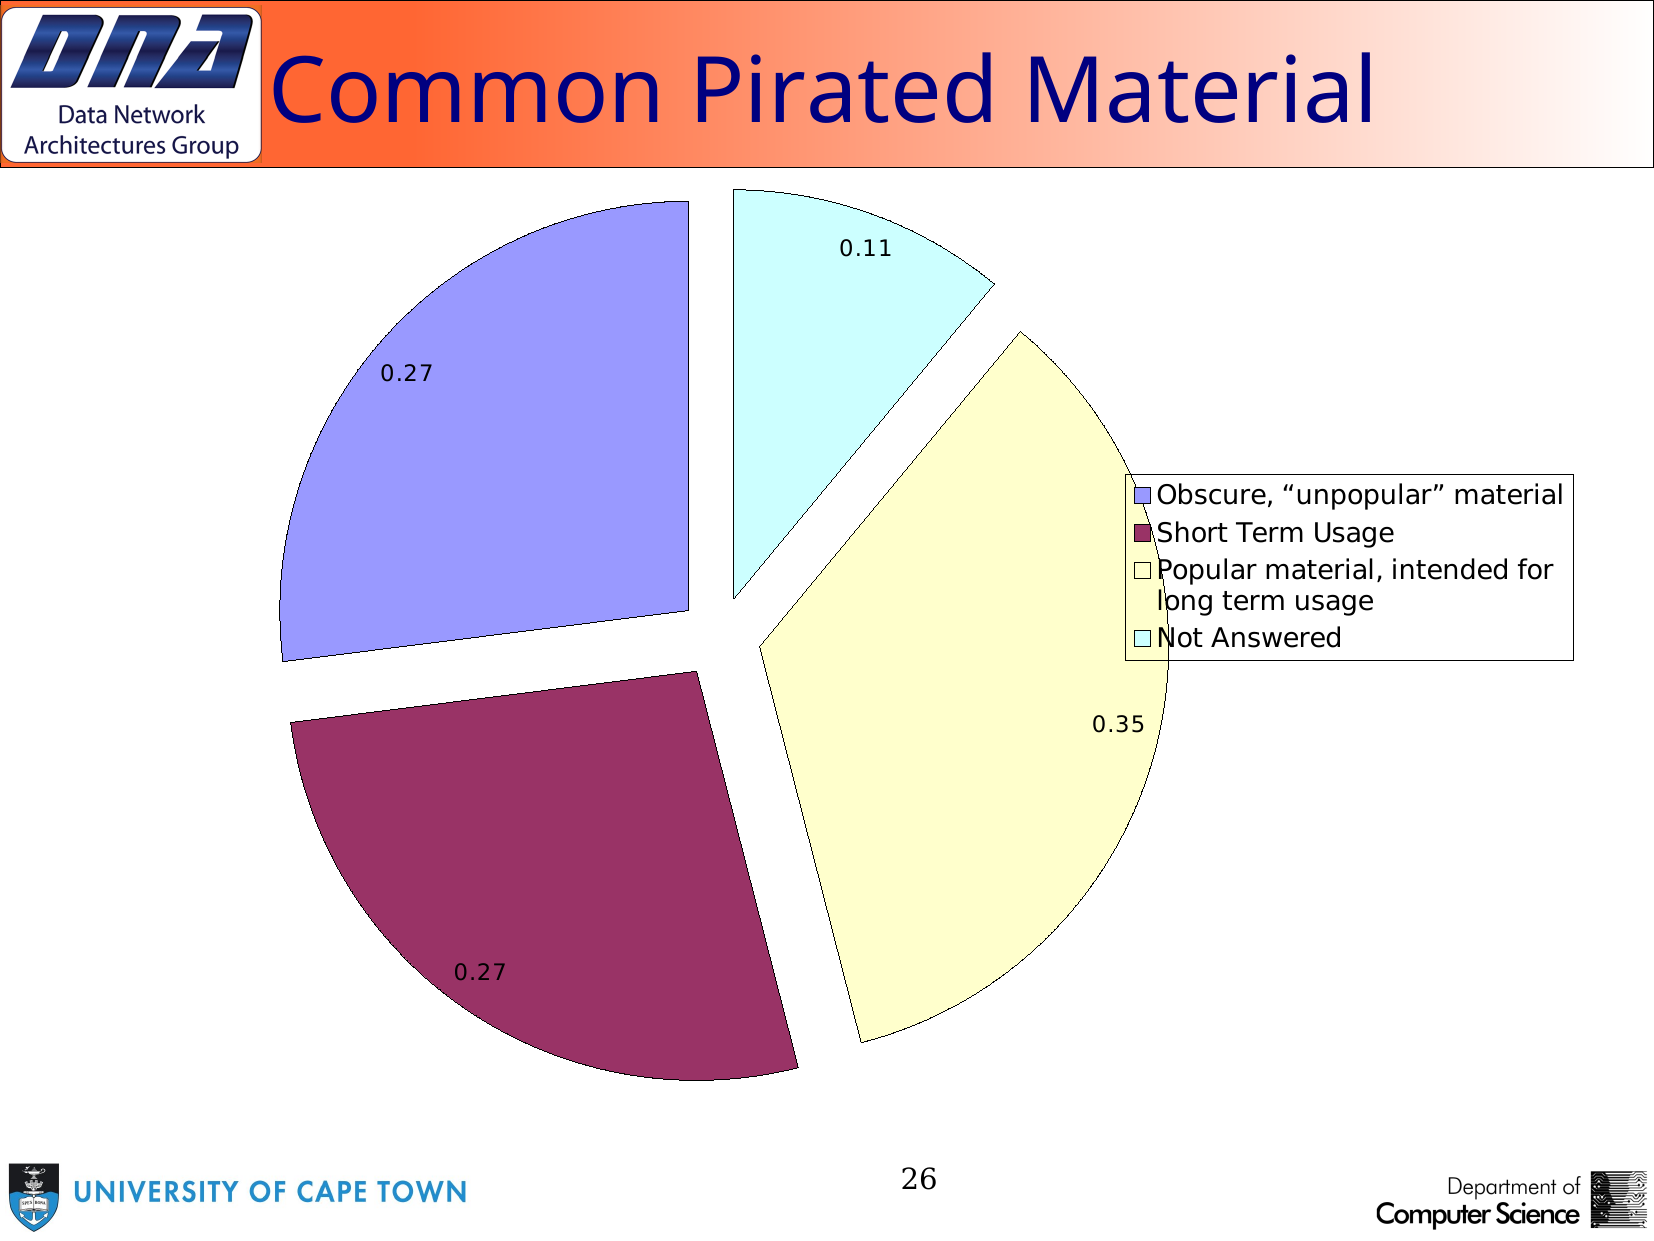

# Common Pirated Material
### Chart
| Category | Column B |
|---|---|
| Obscure, “unpopular” material | 0.27 |
| Short Term Usage | 0.27 |
| Popular material, intended for long term usage | 0.35 |
| Not Answered | 0.11 |26